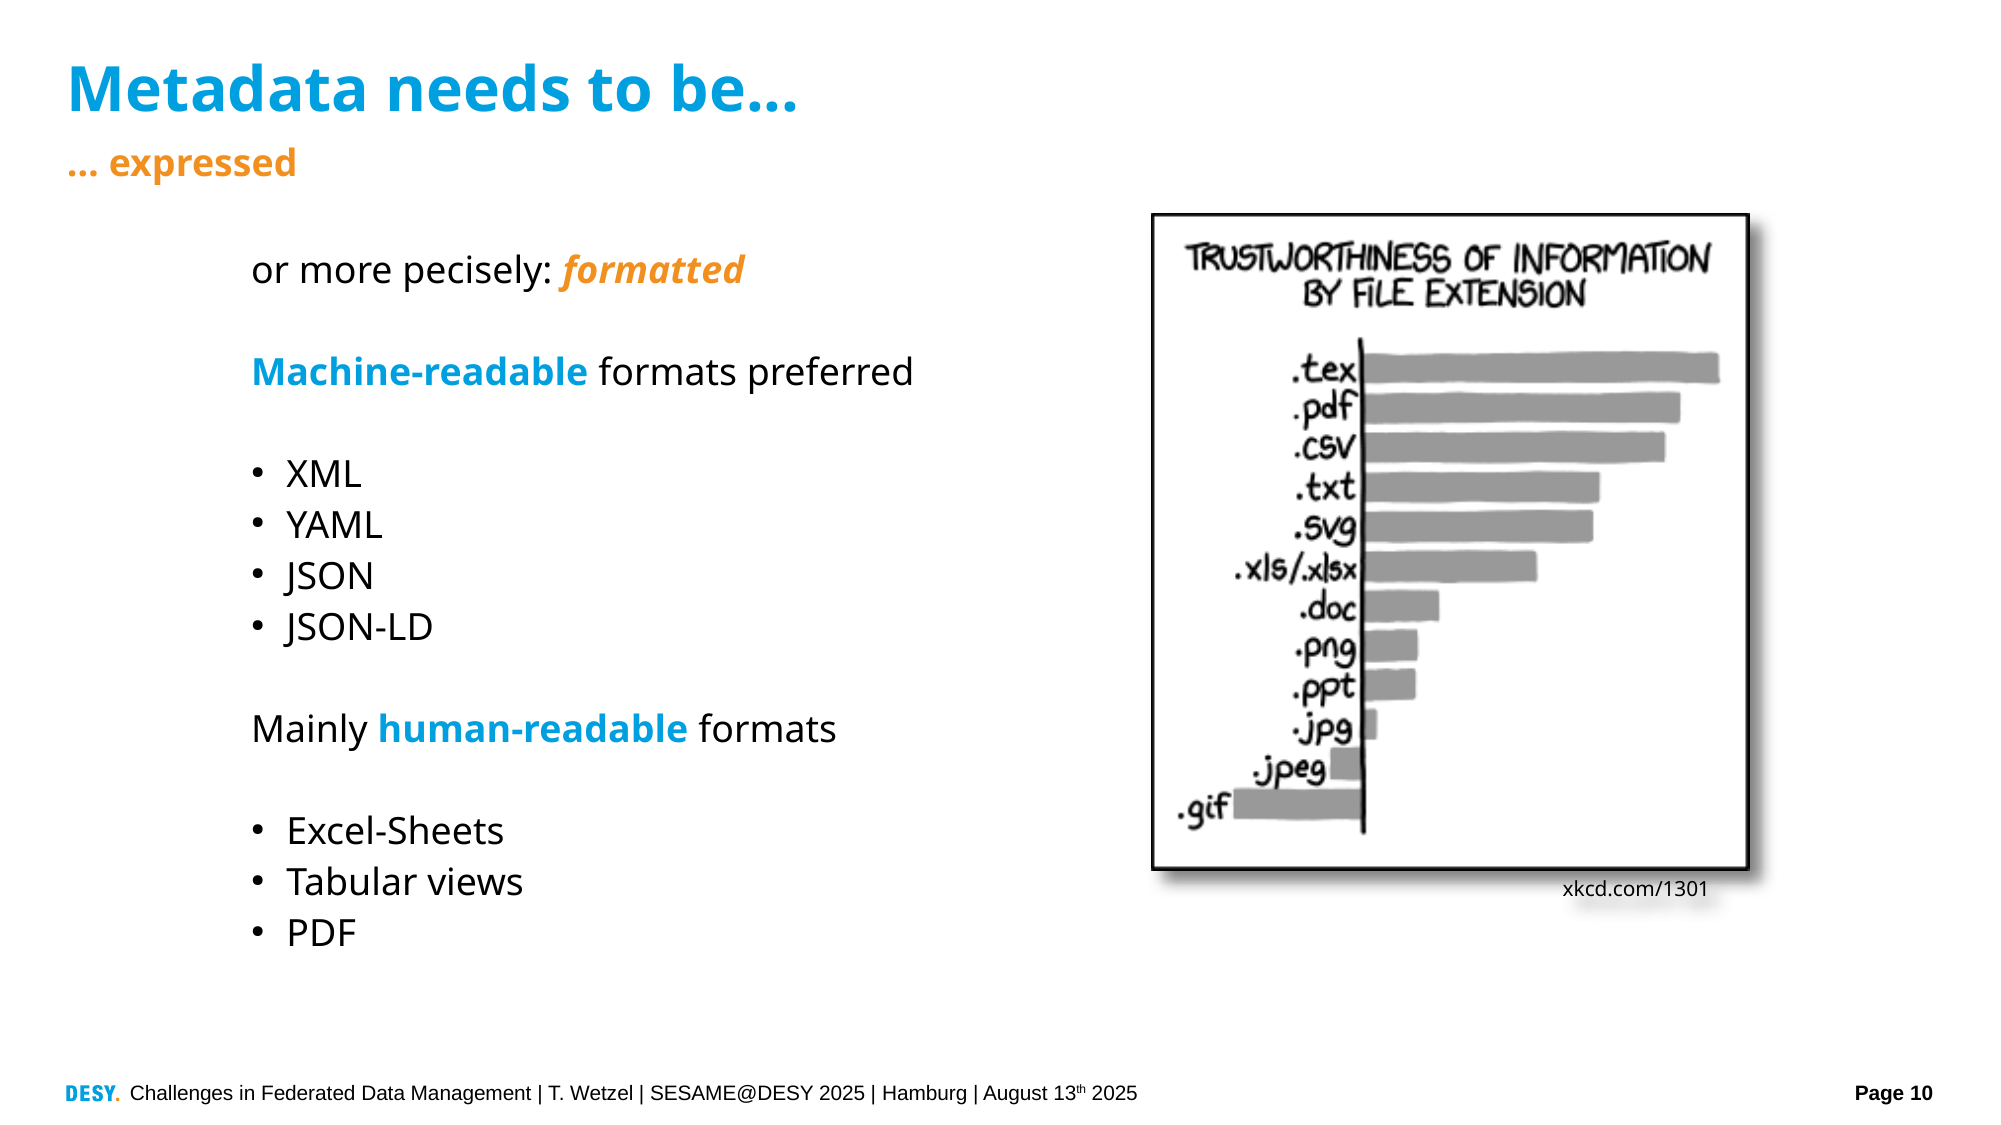

# Metadata needs to be...
… expressed
xkcd.com/1301
or more pecisely: formatted
Machine-readable formats preferred
XML
YAML
JSON
JSON-LD
Mainly human-readable formats
Excel-Sheets
Tabular views
PDF